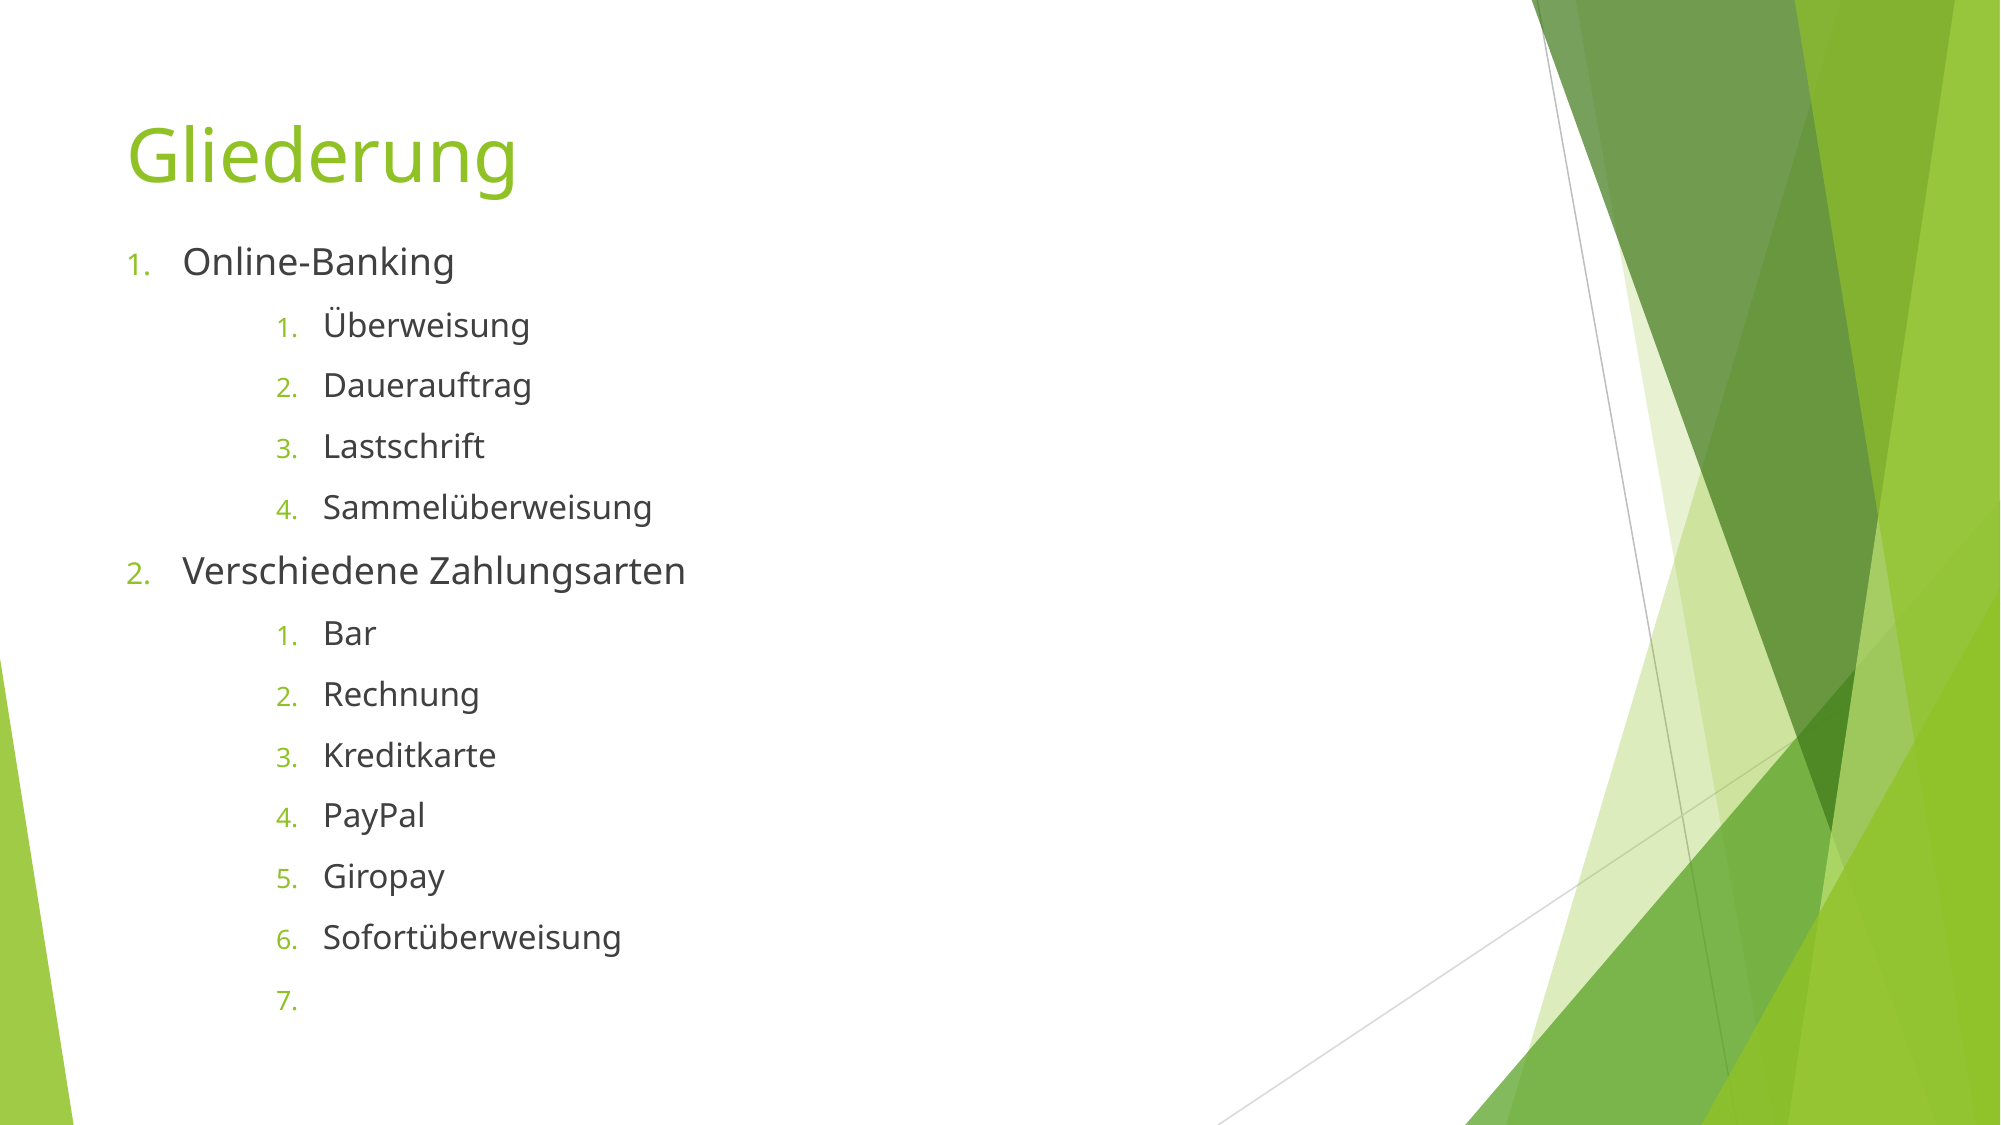

# Gliederung
Online-Banking
Überweisung
Dauerauftrag
Lastschrift
Sammelüberweisung
Verschiedene Zahlungsarten
Bar
Rechnung
Kreditkarte
PayPal
Giropay
Sofortüberweisung